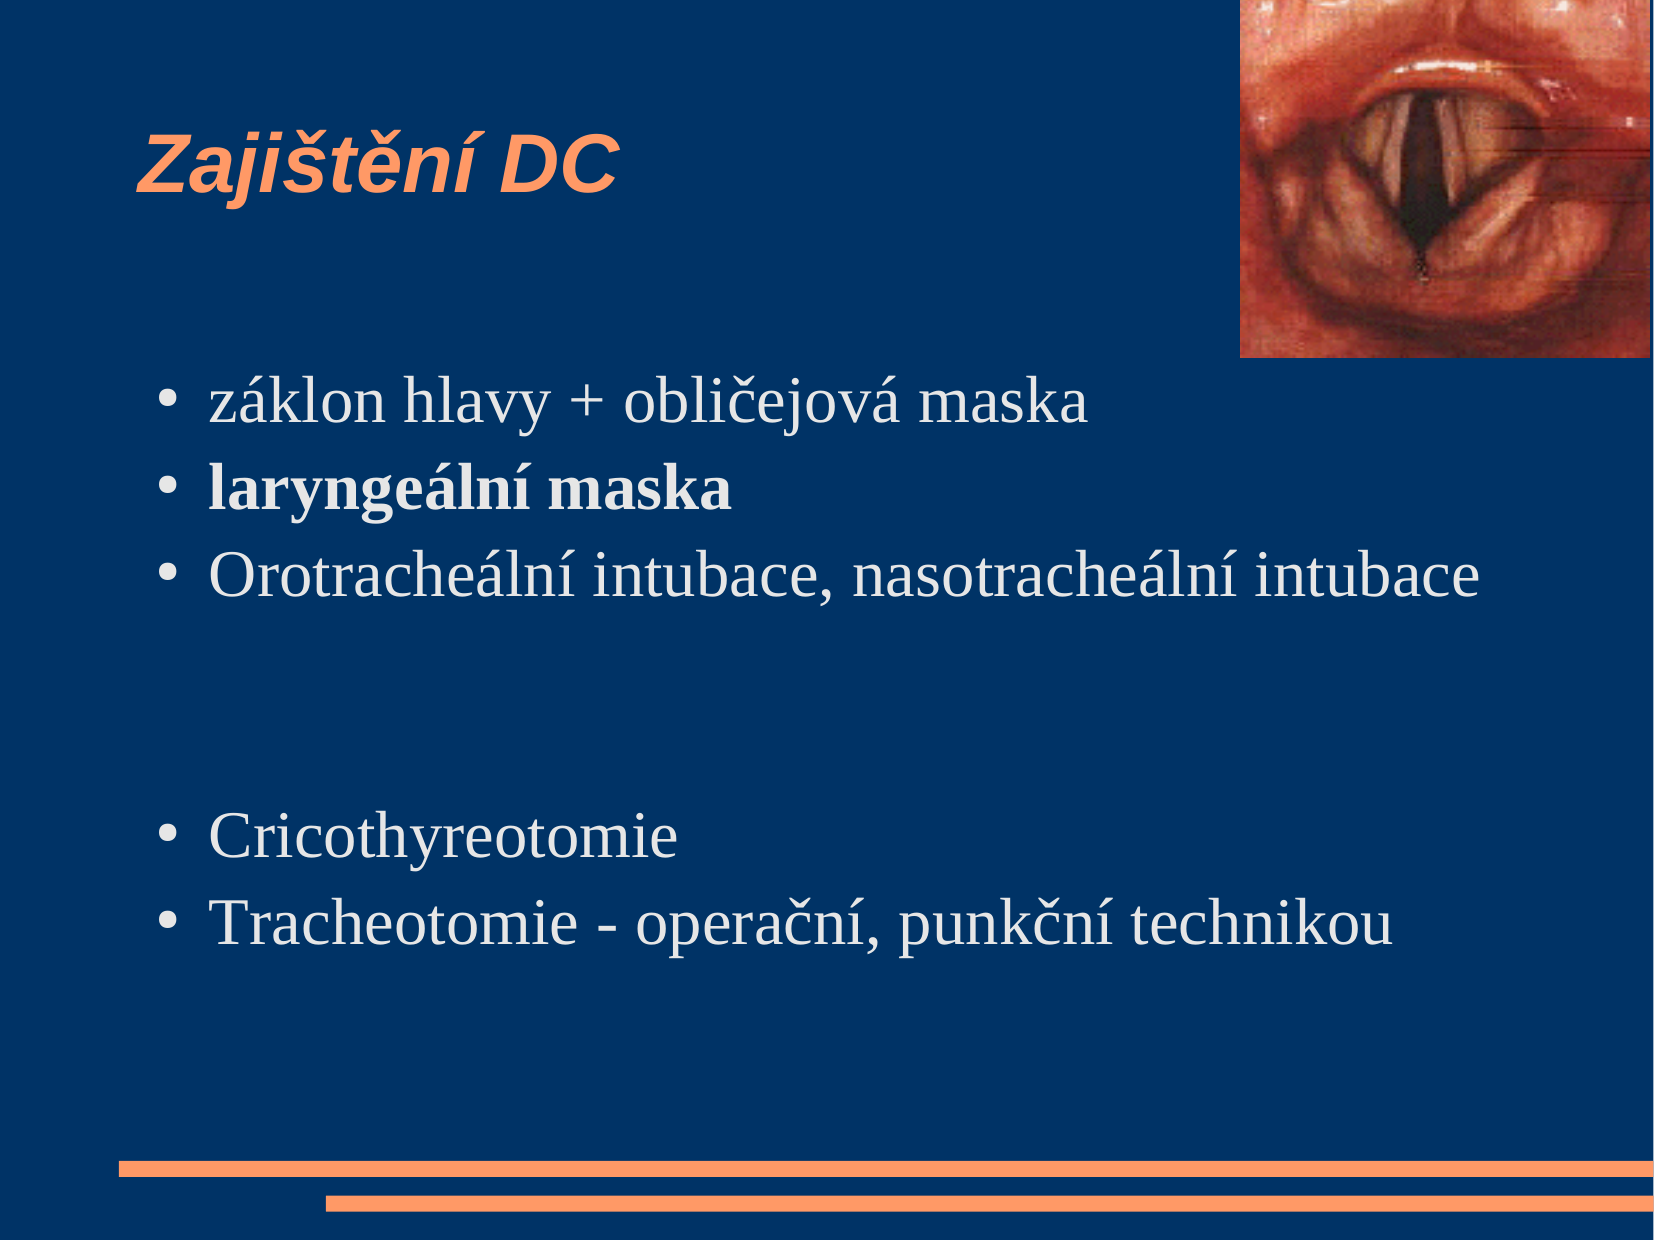

# Zajištění DC
záklon hlavy + obličejová maska
laryngeální maska
Orotracheální intubace, nasotracheální intubace
Cricothyreotomie
Tracheotomie - operační, punkční technikou